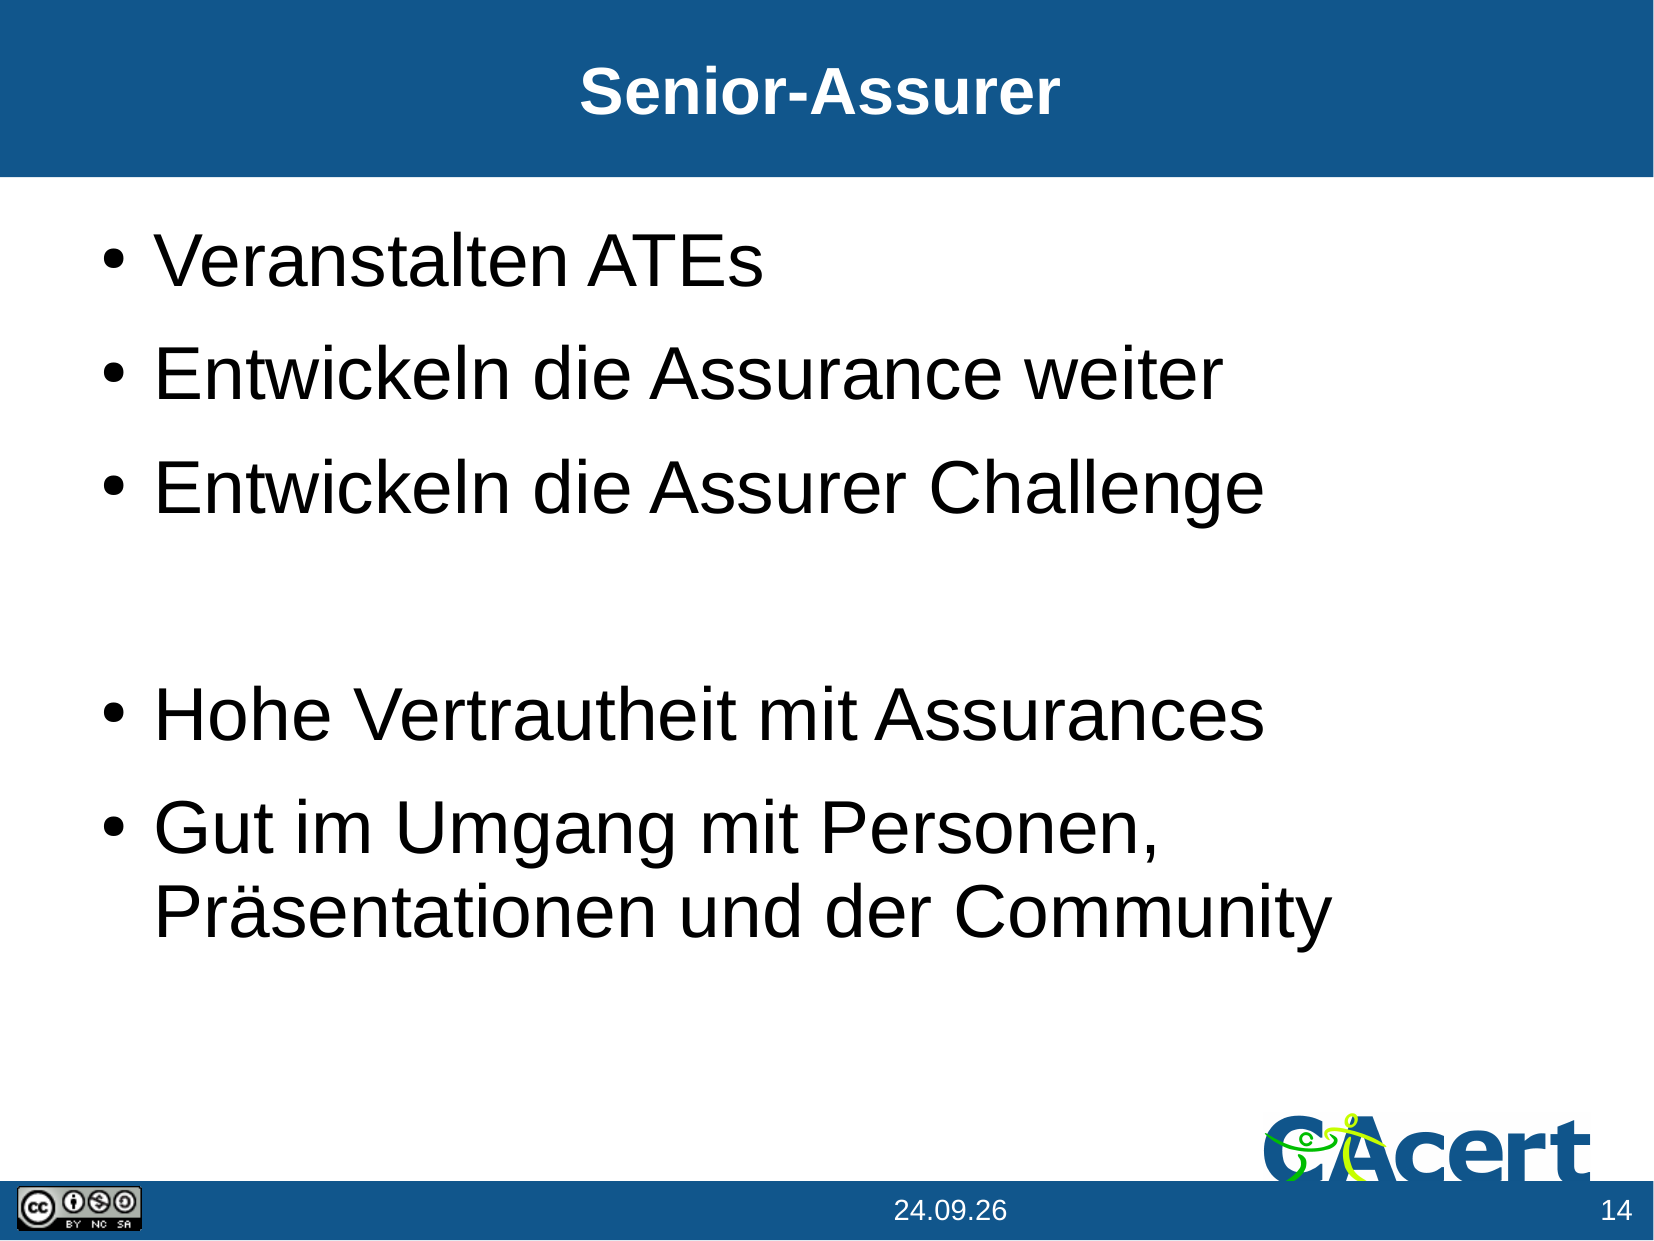

# Senior-Assurer
Veranstalten ATEs
Entwickeln die Assurance weiter
Entwickeln die Assurer Challenge
Hohe Vertrautheit mit Assurances
Gut im Umgang mit Personen, Präsentationen und der Community